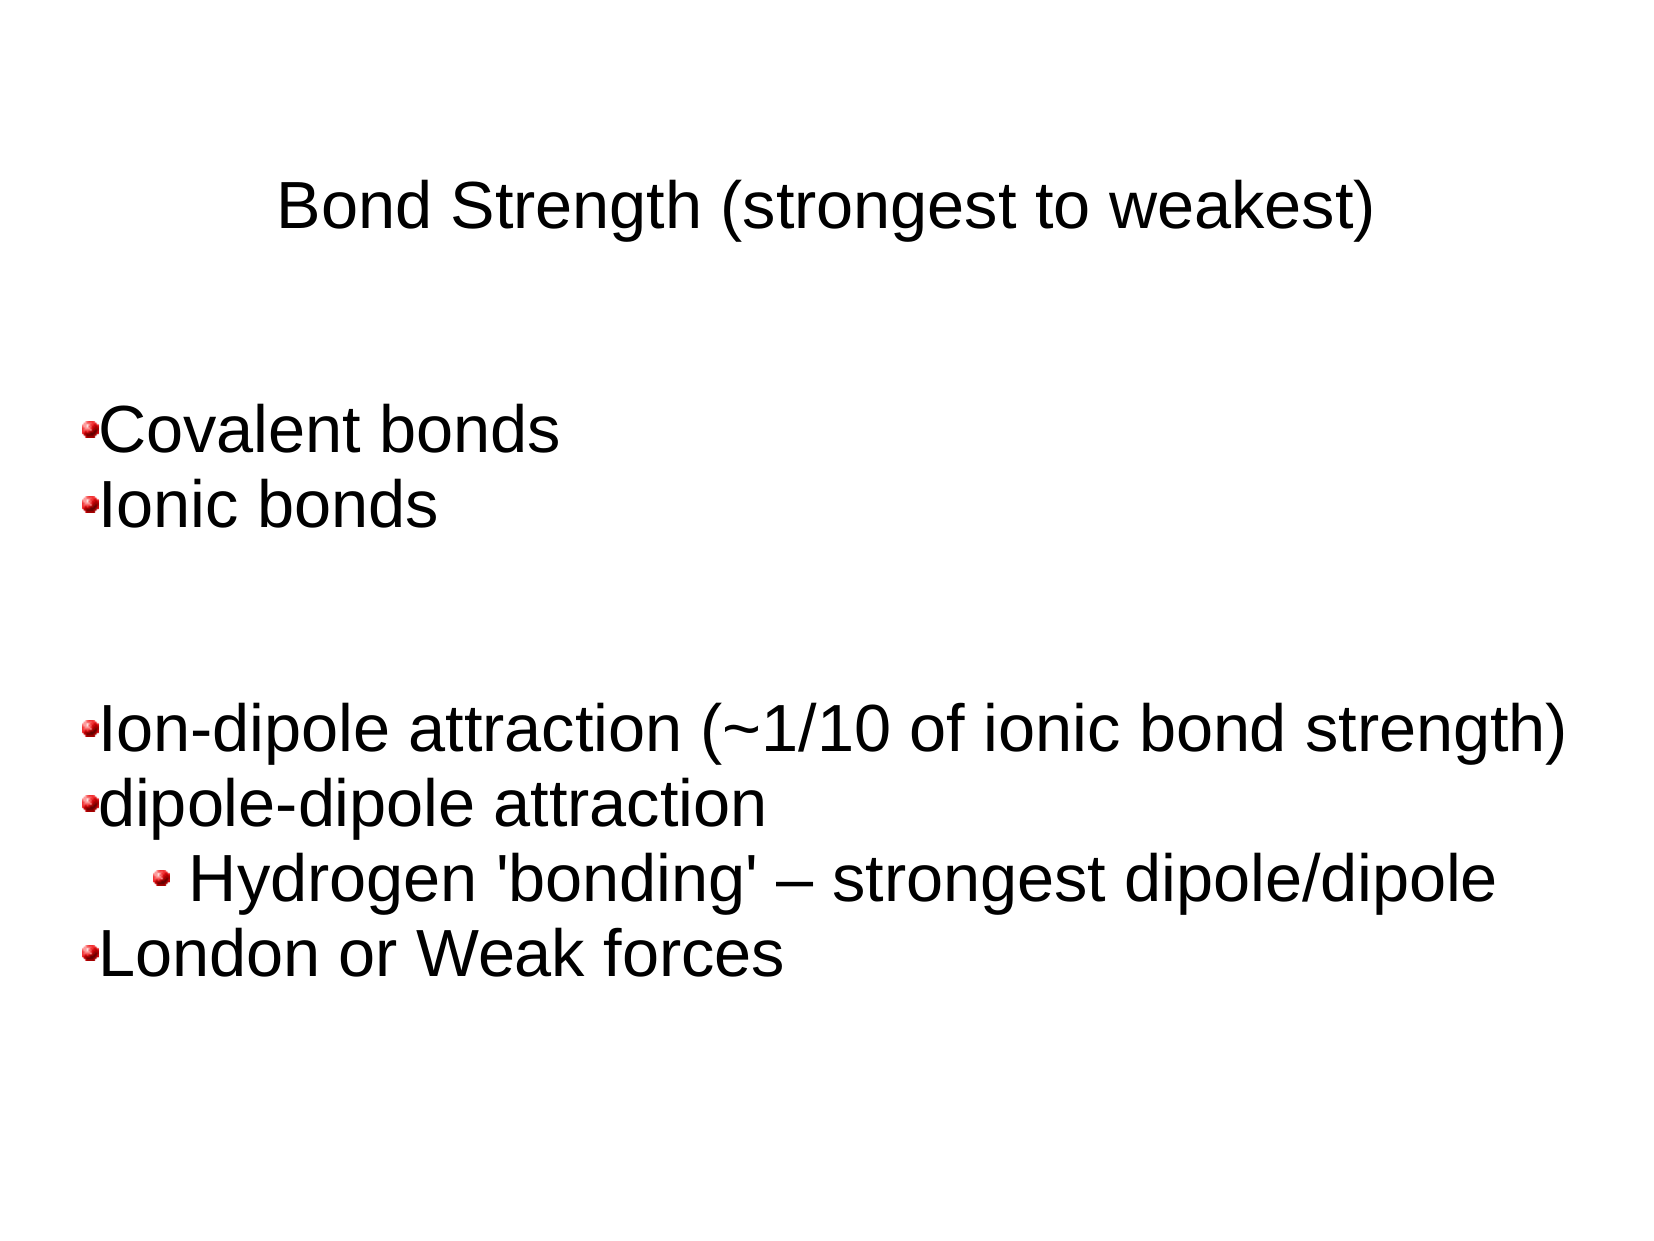

# Bond Strength (strongest to weakest)
Covalent bonds
Ionic bonds
Ion-dipole attraction (~1/10 of ionic bond strength)
dipole-dipole attraction
Hydrogen 'bonding' – strongest dipole/dipole
London or Weak forces